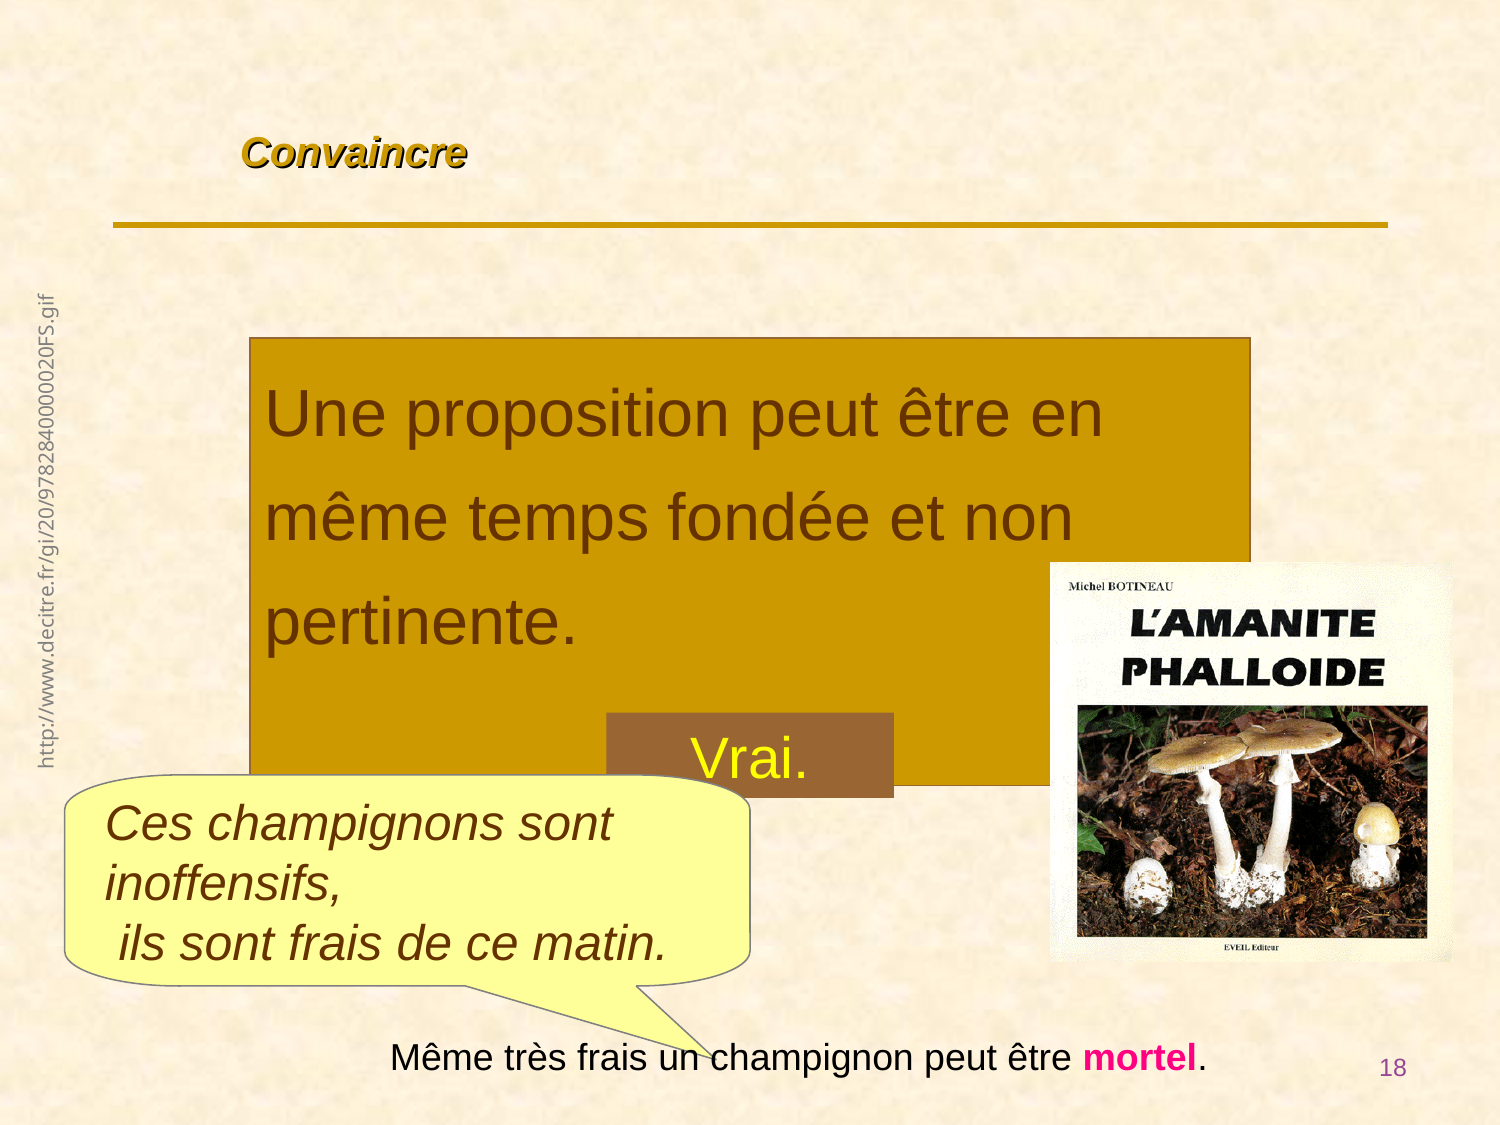

Convaincre
Une proposition peut être en même temps fondée et non pertinente.
Vrai / Faux ?
http://www.decitre.fr/gi/20/9782840000020FS.gif
Vrai.
Ces champignons sont inoffensifs,
 ils sont frais de ce matin.
Même très frais un champignon peut être mortel.
18